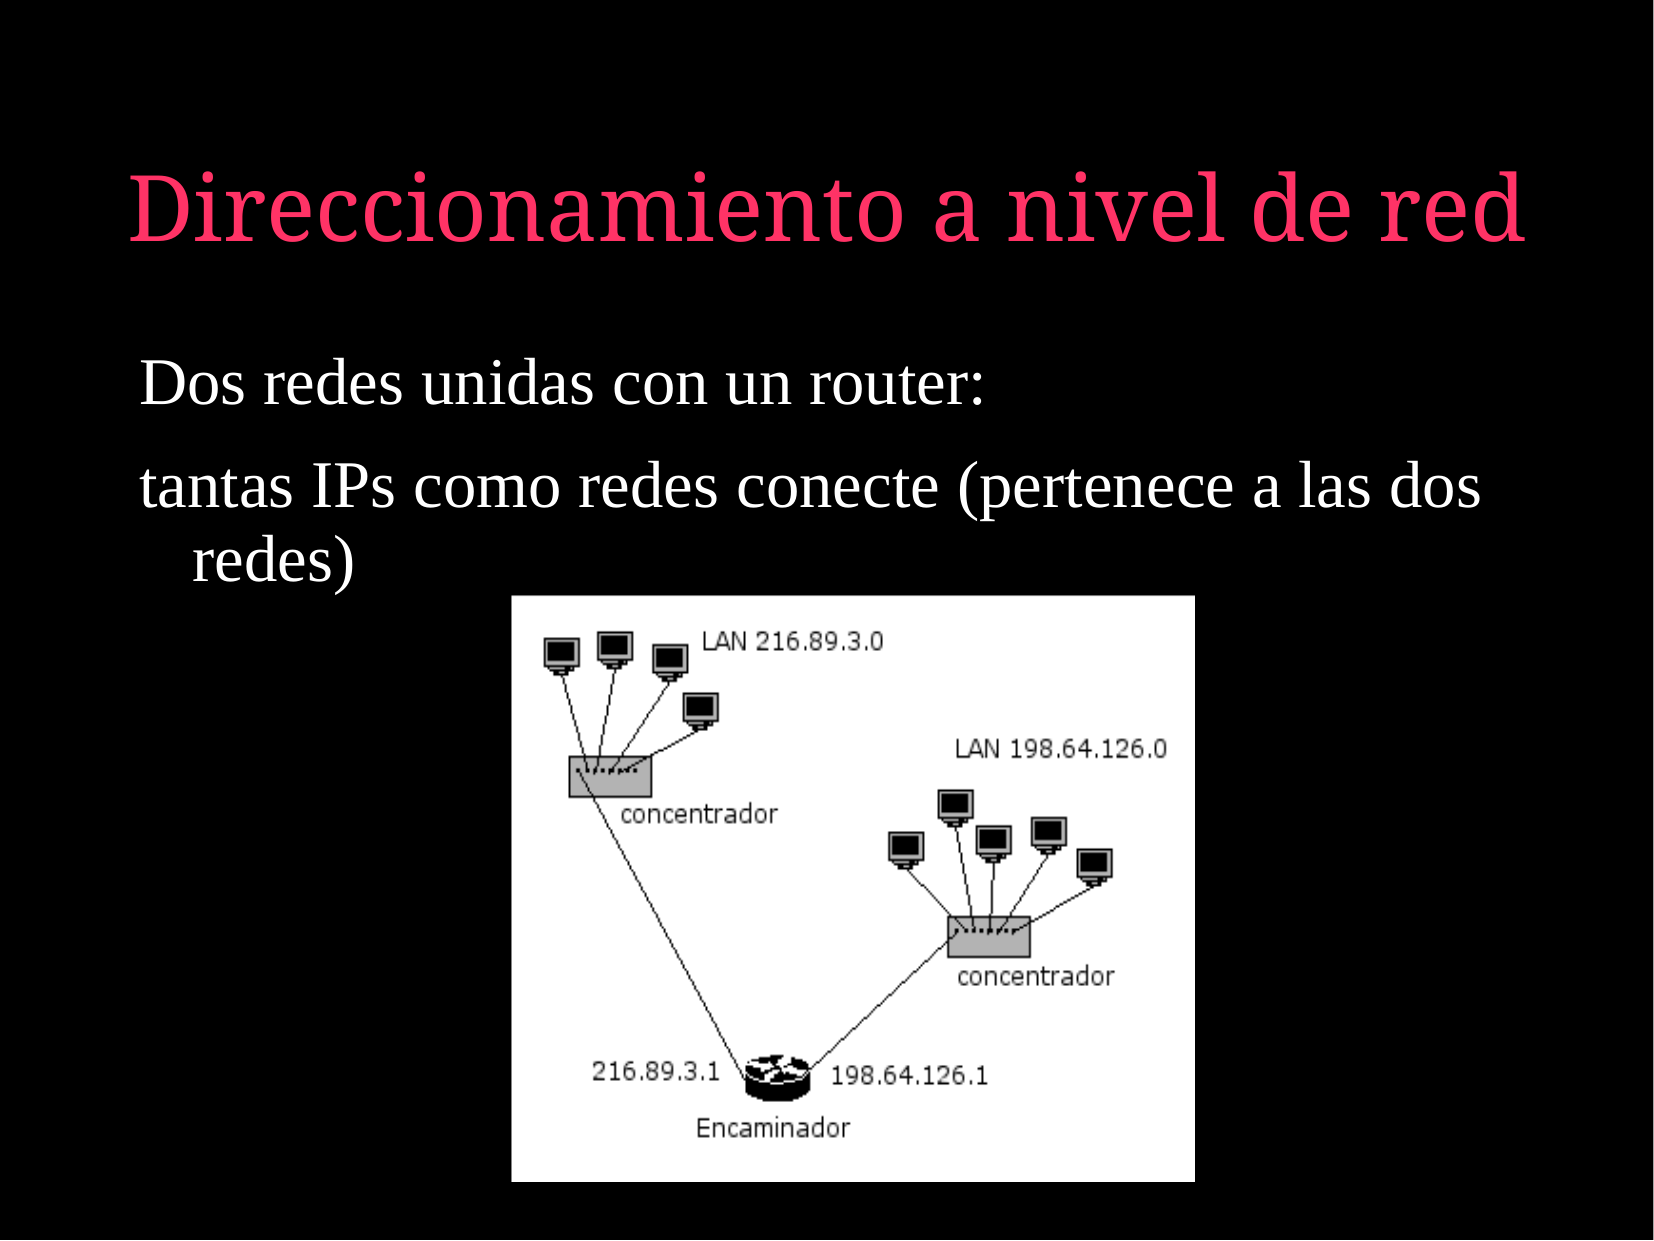

# Direccionamiento a nivel de red
Dos redes unidas con un router:
tantas IPs como redes conecte (pertenece a las dos redes)